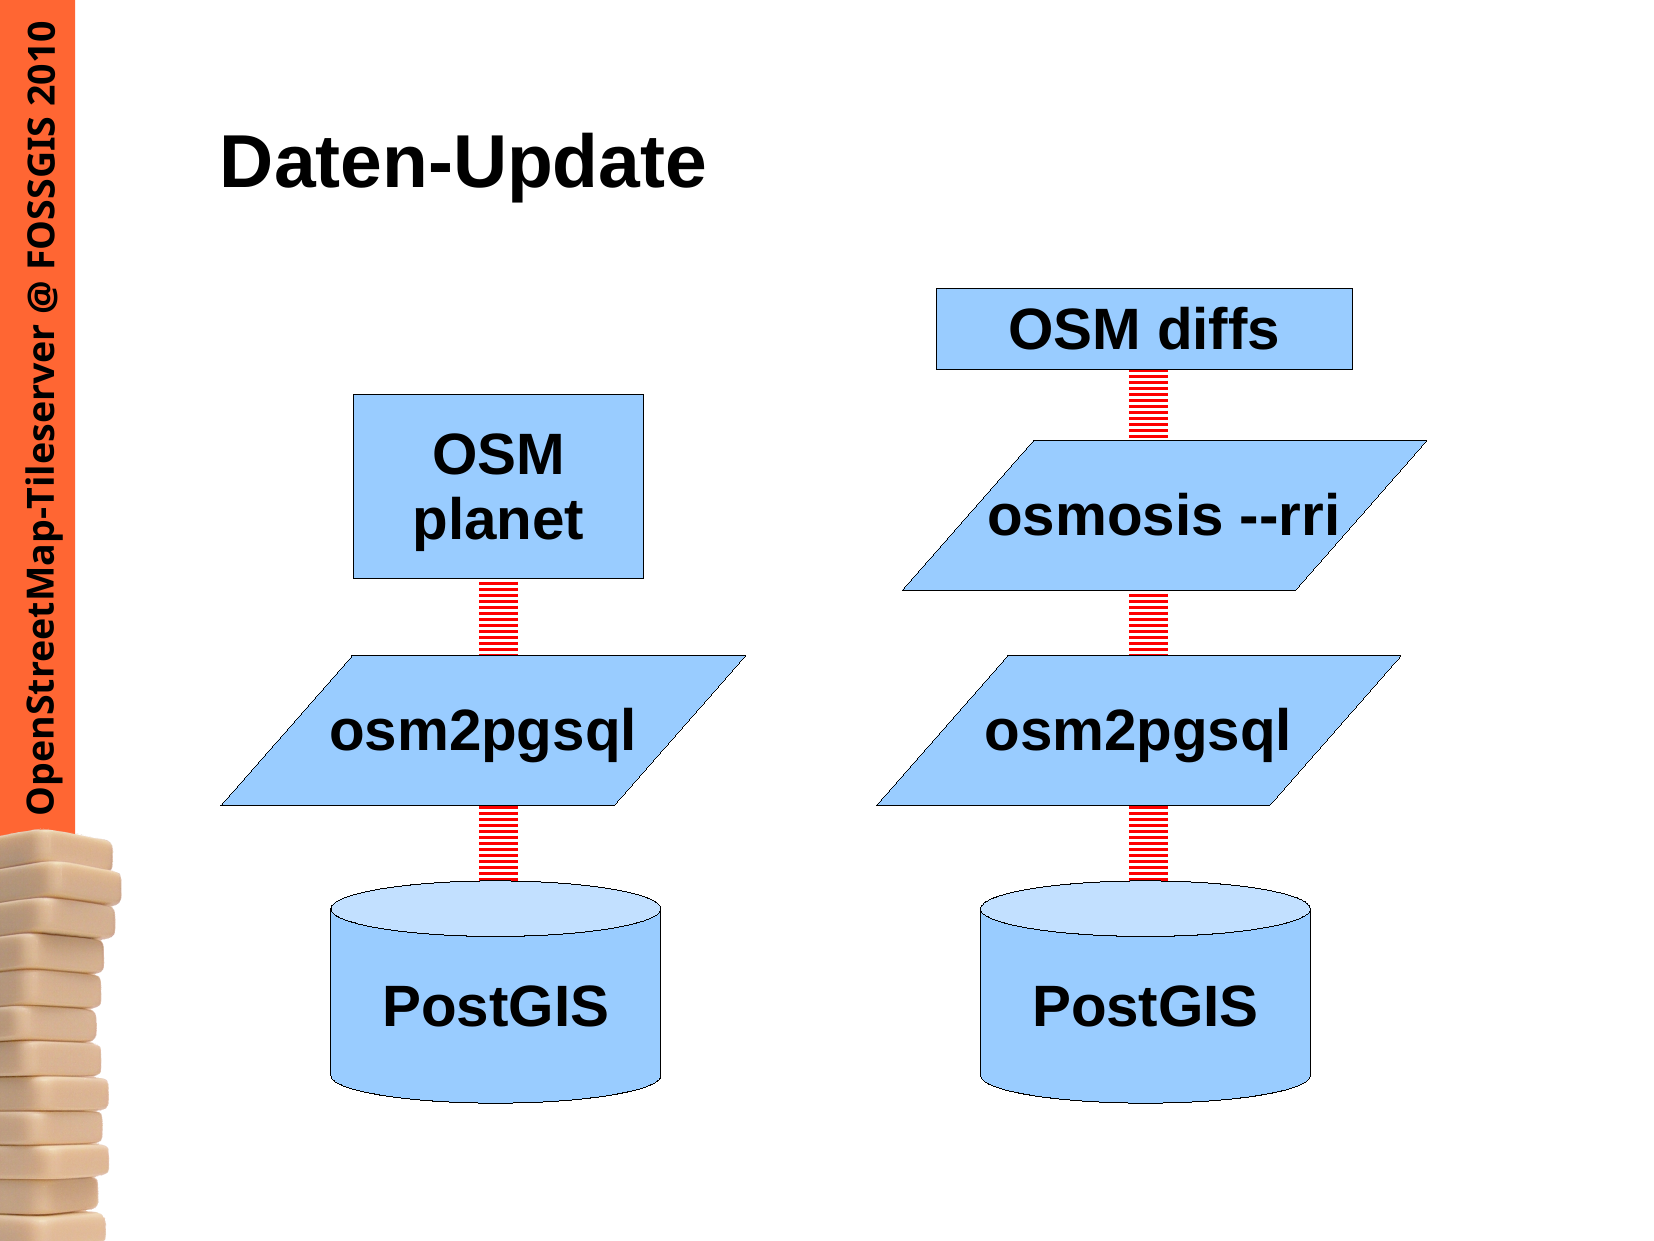

Daten-Update
OSM diffs
OSM
planet
osmosis --rri
osm2pgsql
osm2pgsql
PostGIS
PostGIS